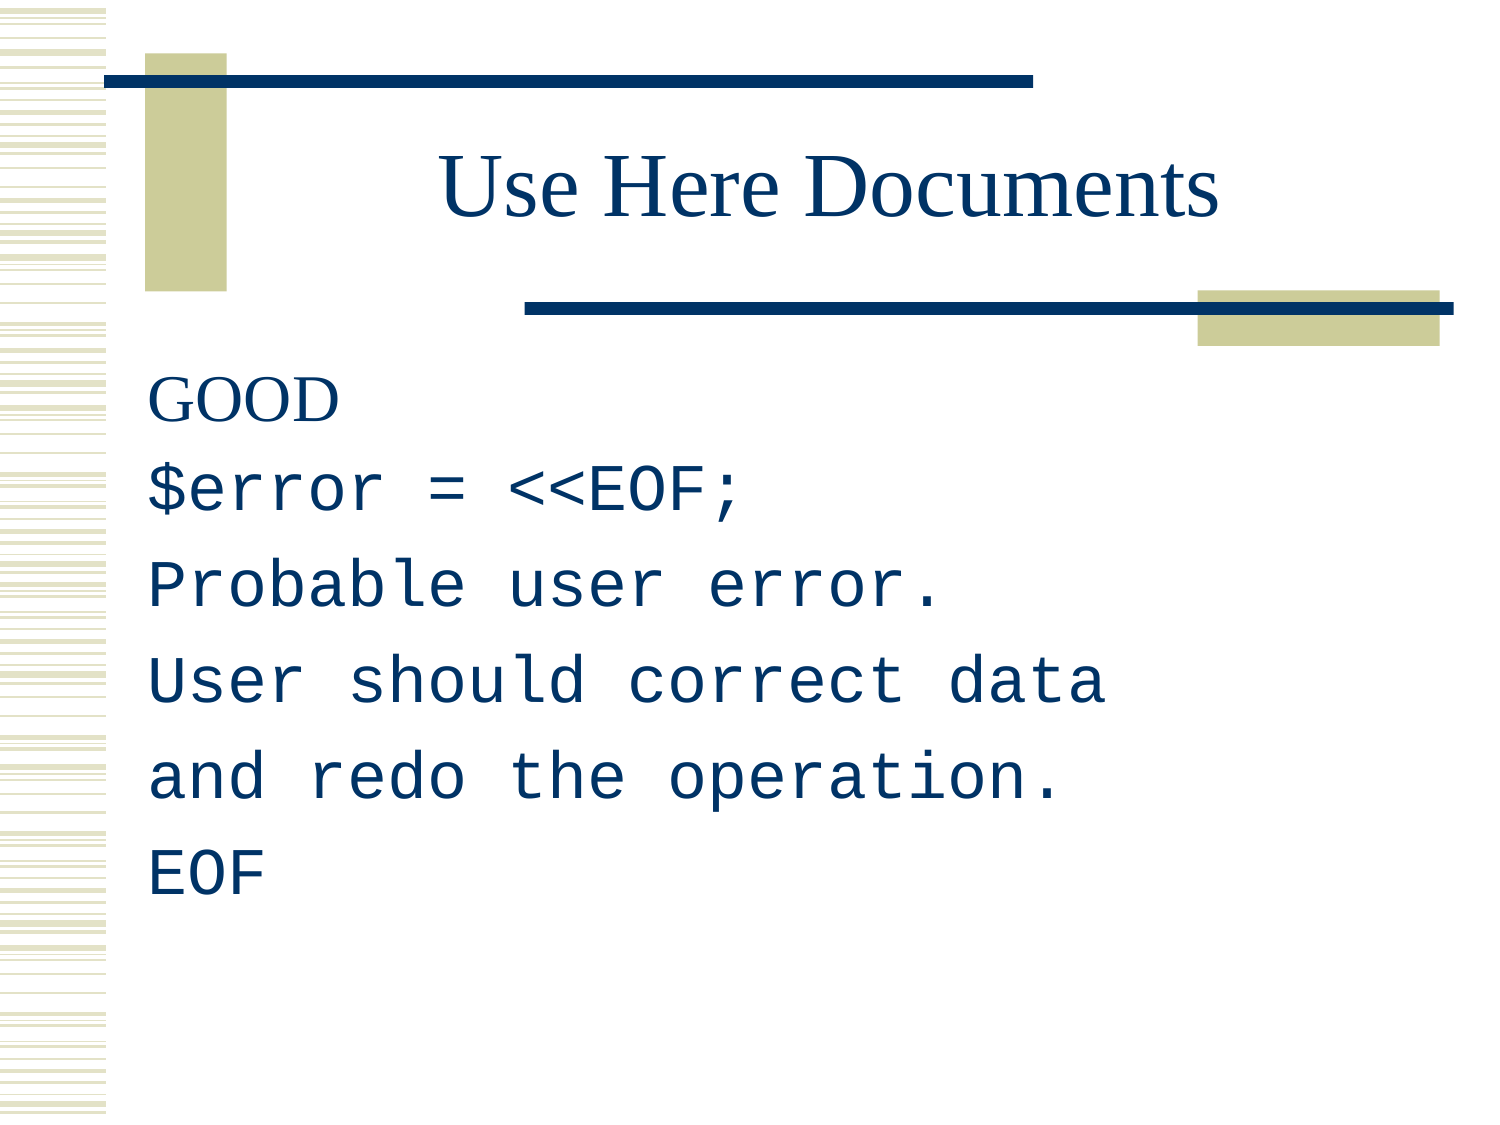

# Use Here Documents
GOOD
$error = <<EOF;
Probable user error.
User should correct data
and redo the operation.
EOF